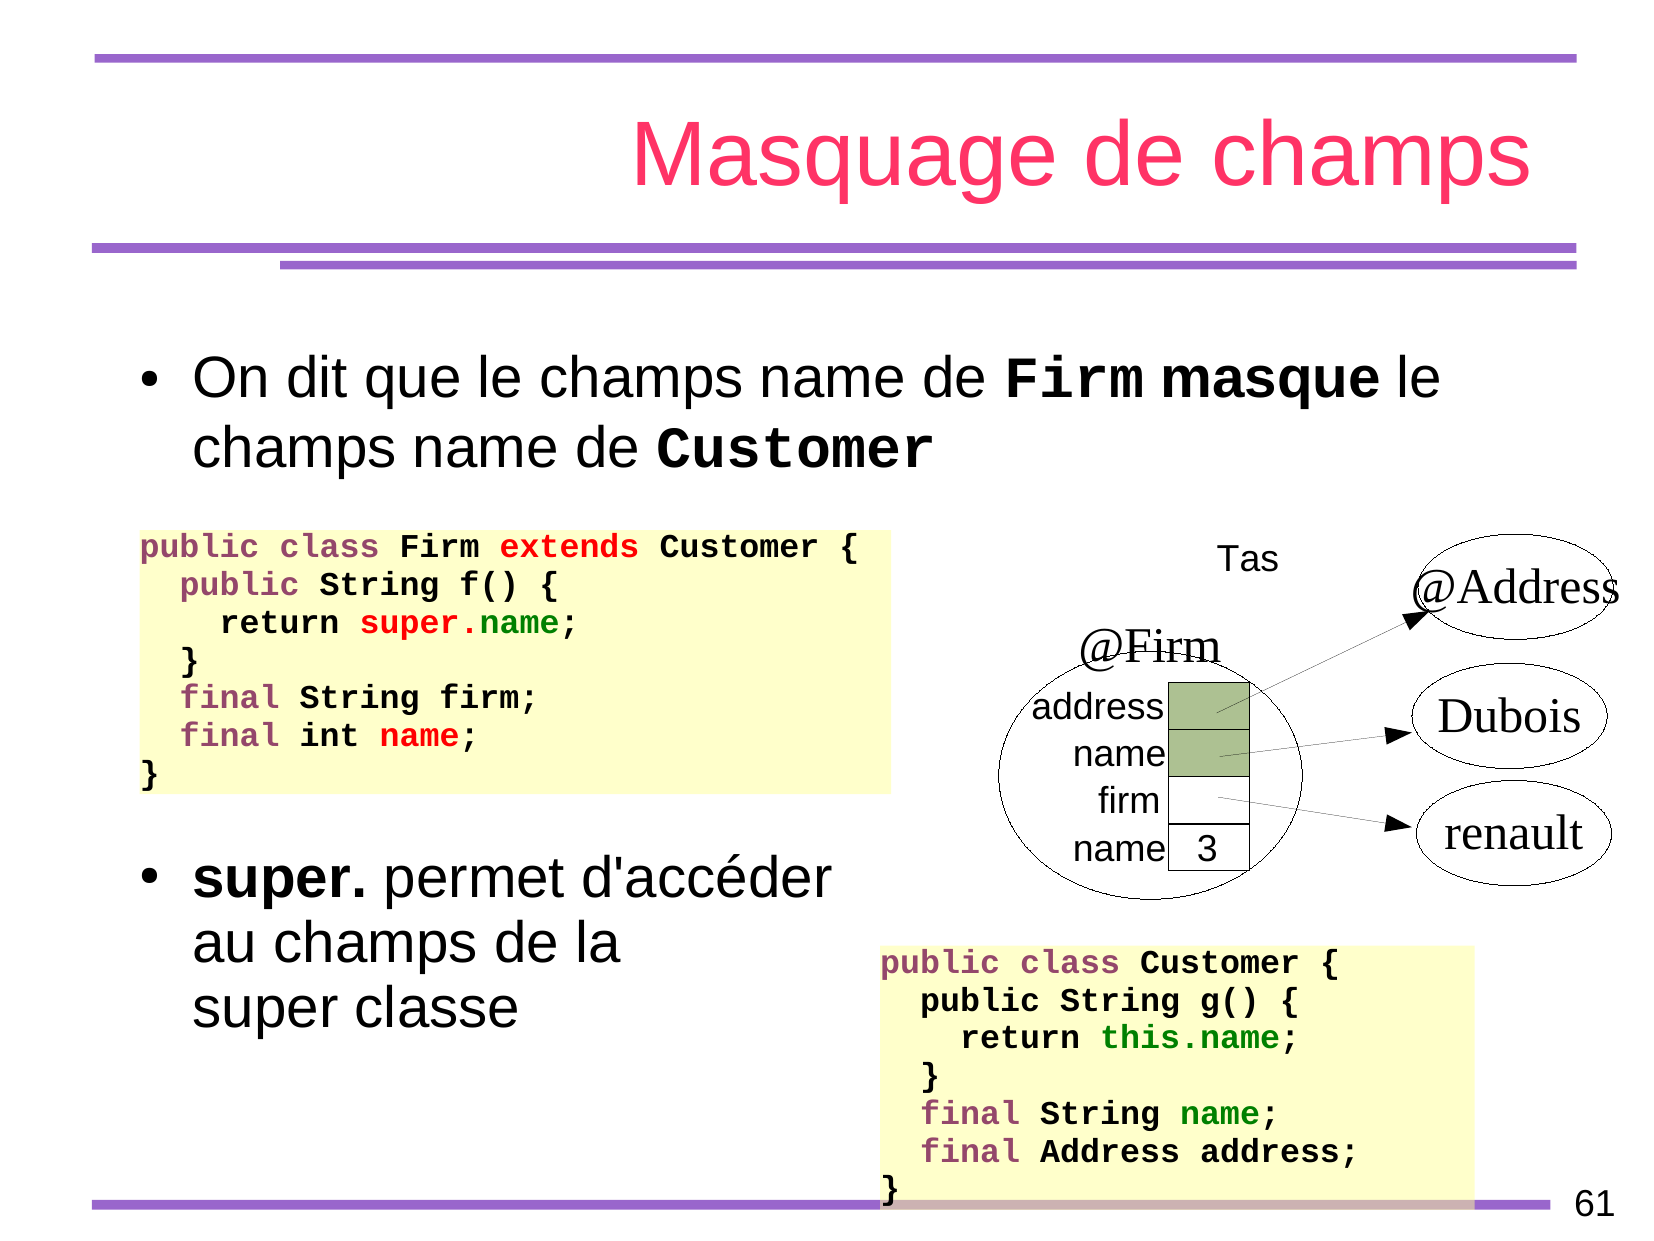

# Masquage de champs
On dit que le champs name de Firm masque le champs name de Customer
super. permet d'accéder
au champs de la
super classe
public class Firm extends Customer {
 public String f() {
 return super.name;
 }
 final String firm;
 final int name;
}
@Address
Tas
@Firm
Dubois
address
name
firm
renault
name
3
public class Customer {
 public String g() {
 return this.name;
 }
 final String name;
 final Address address;
}